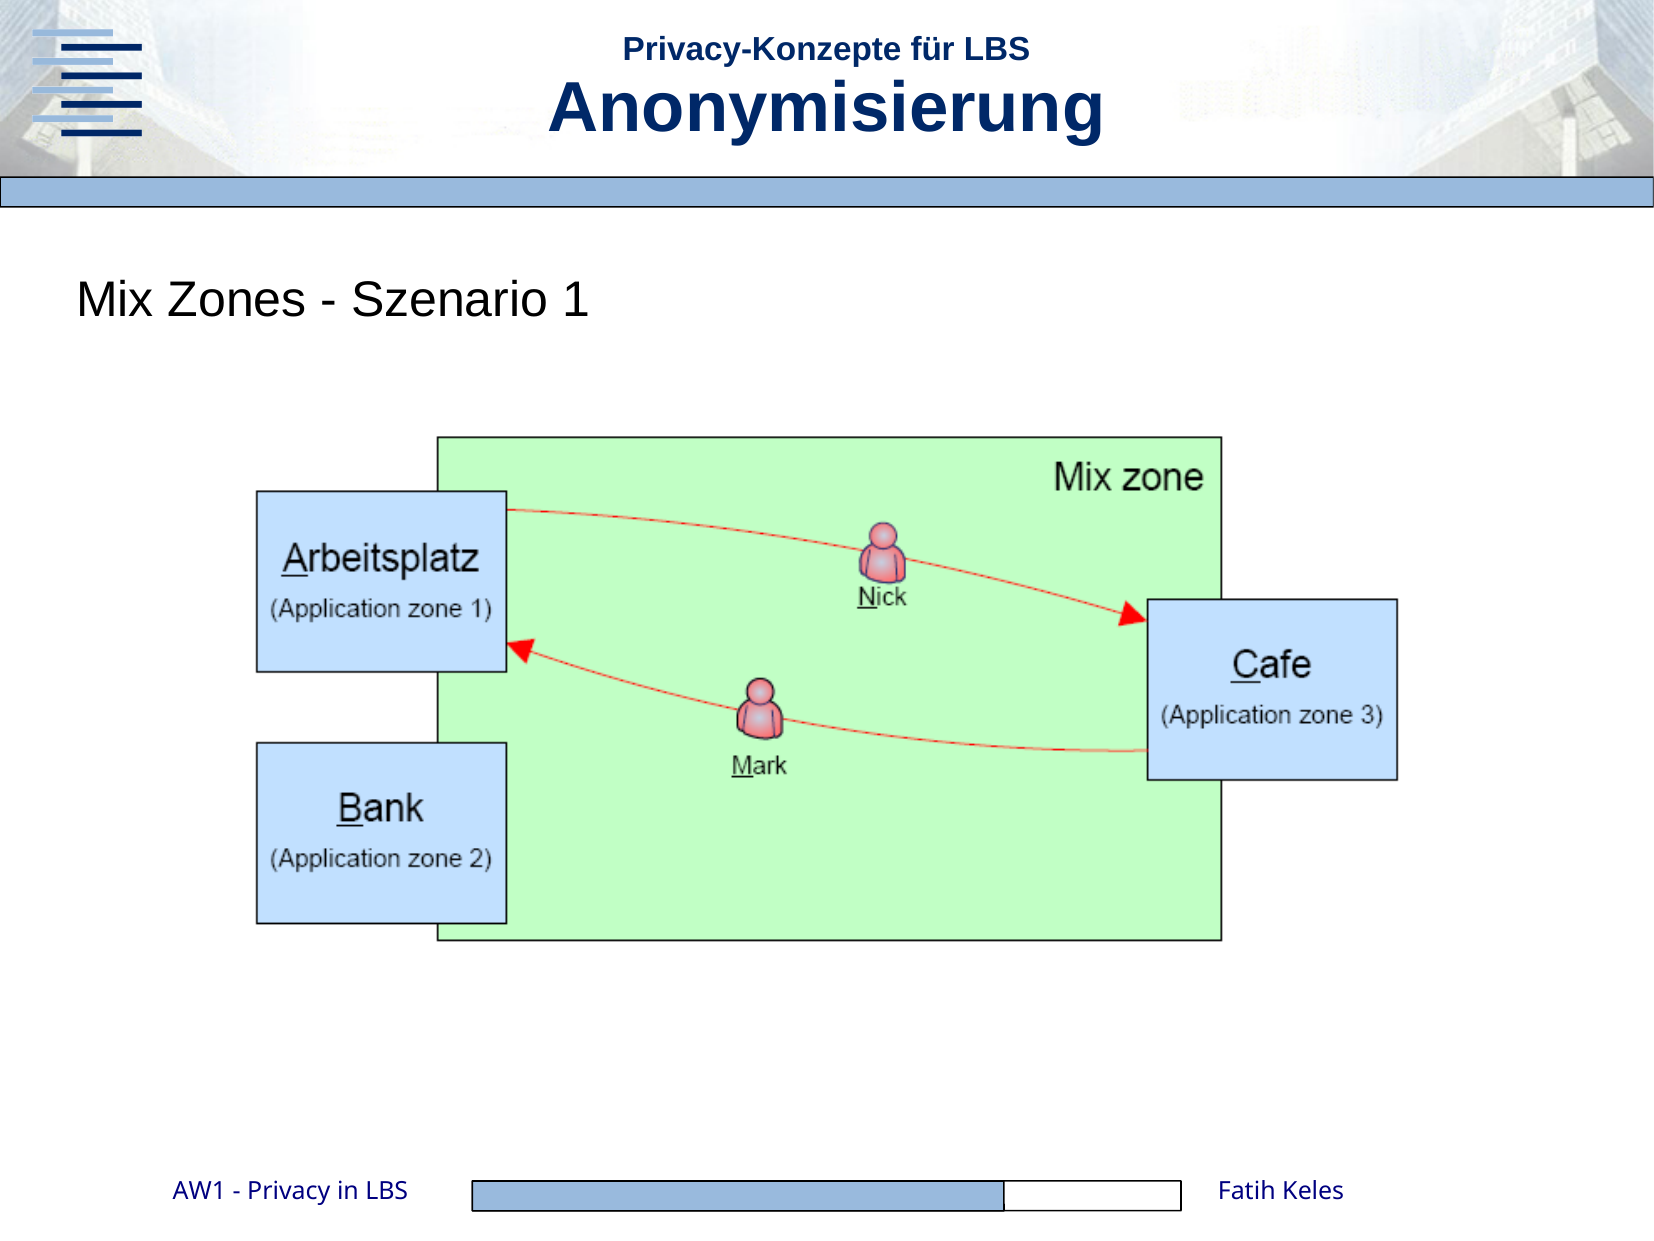

# Privacy-Konzepte für LBS Anonymisierung
Mix Zones - Szenario 1